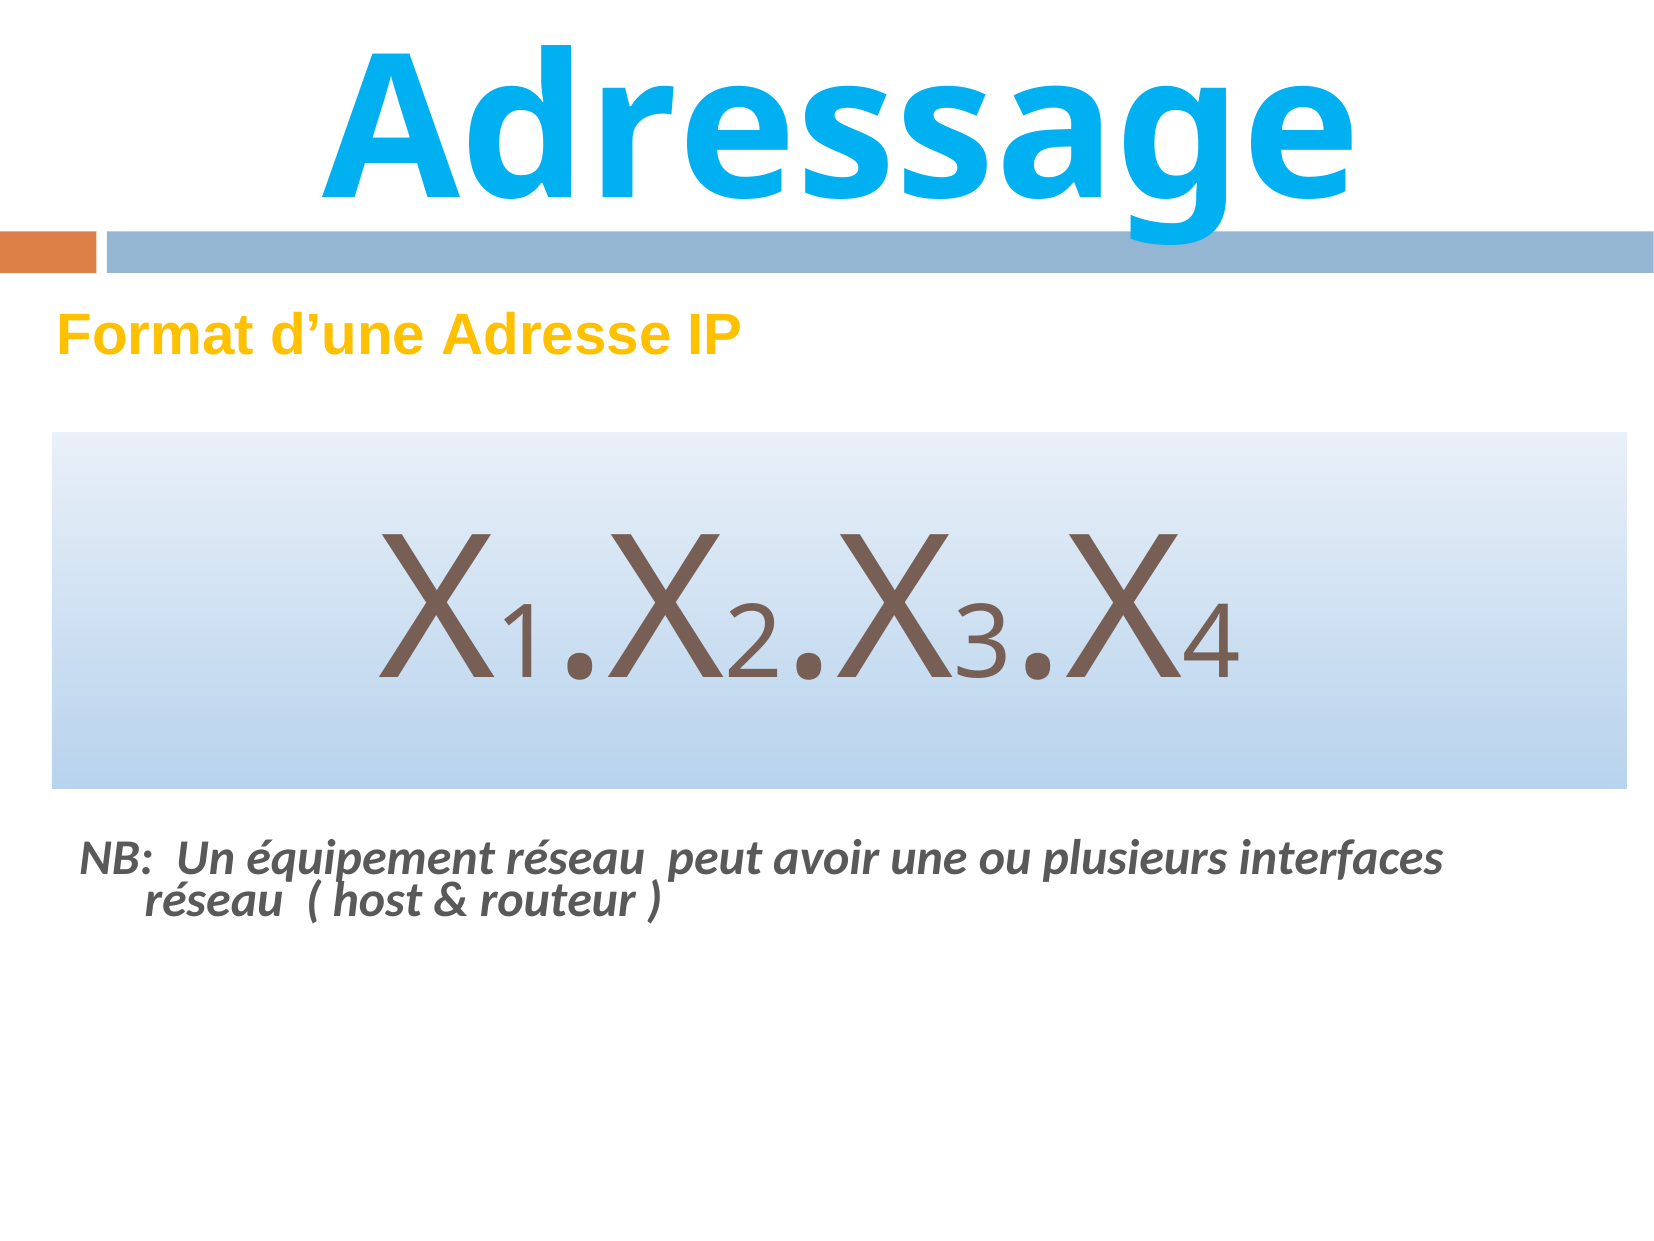

Adressage
Format d’une Adresse IP
# X1.X2.X3.X4
NB: Un équipement réseau peut avoir une ou plusieurs interfaces réseau ( host & routeur )